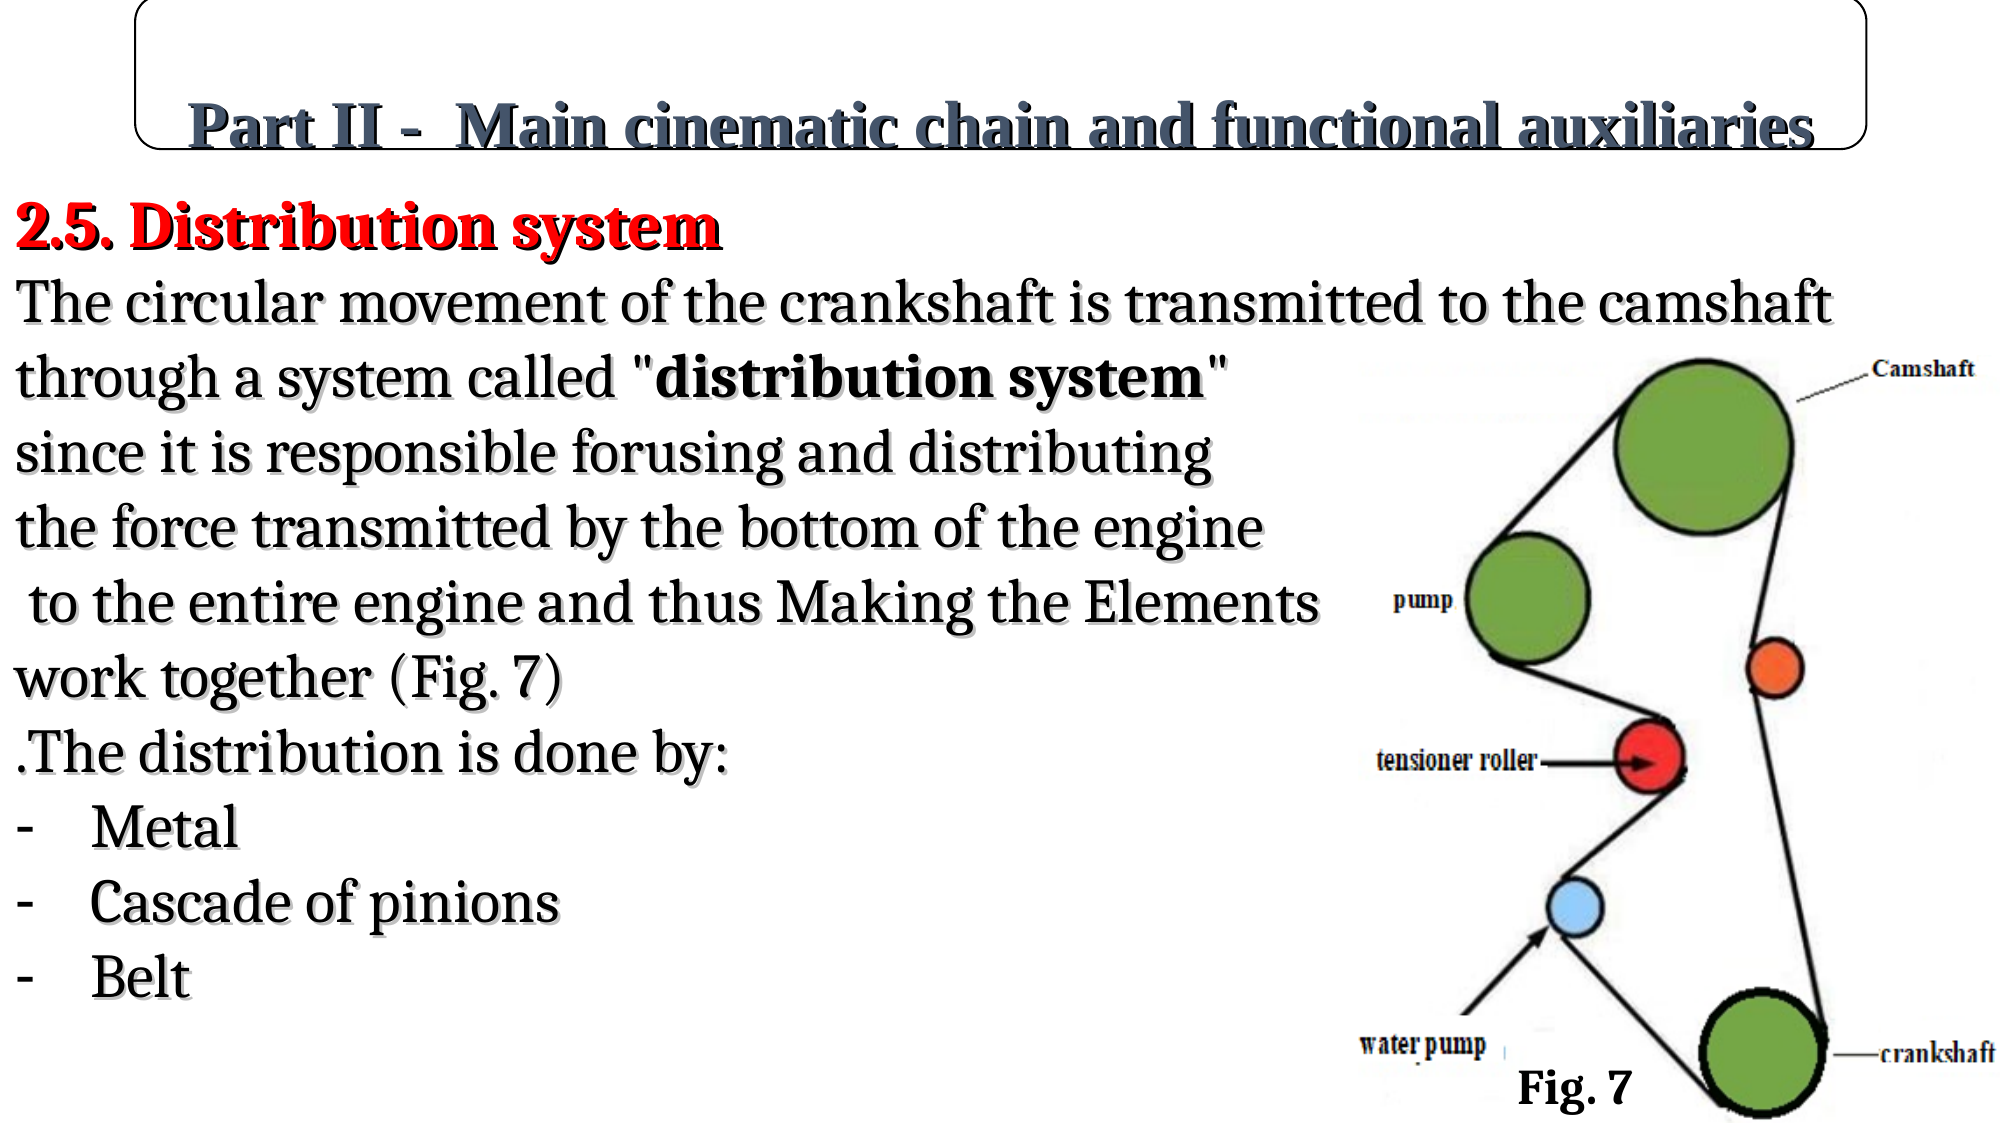

Part II - Main cinematic chain and functional auxiliaries
2.5. Distribution system
The circular movement of the crankshaft is transmitted to the camshaft through a system called "distribution system"
since it is responsible forusing and distributing
the force transmitted by the bottom of the engine
 to the entire engine and thus Making the Elements
work together (Fig. 7)
.The distribution is done by:
Metal
Cascade of pinions
Belt
Fig. 7